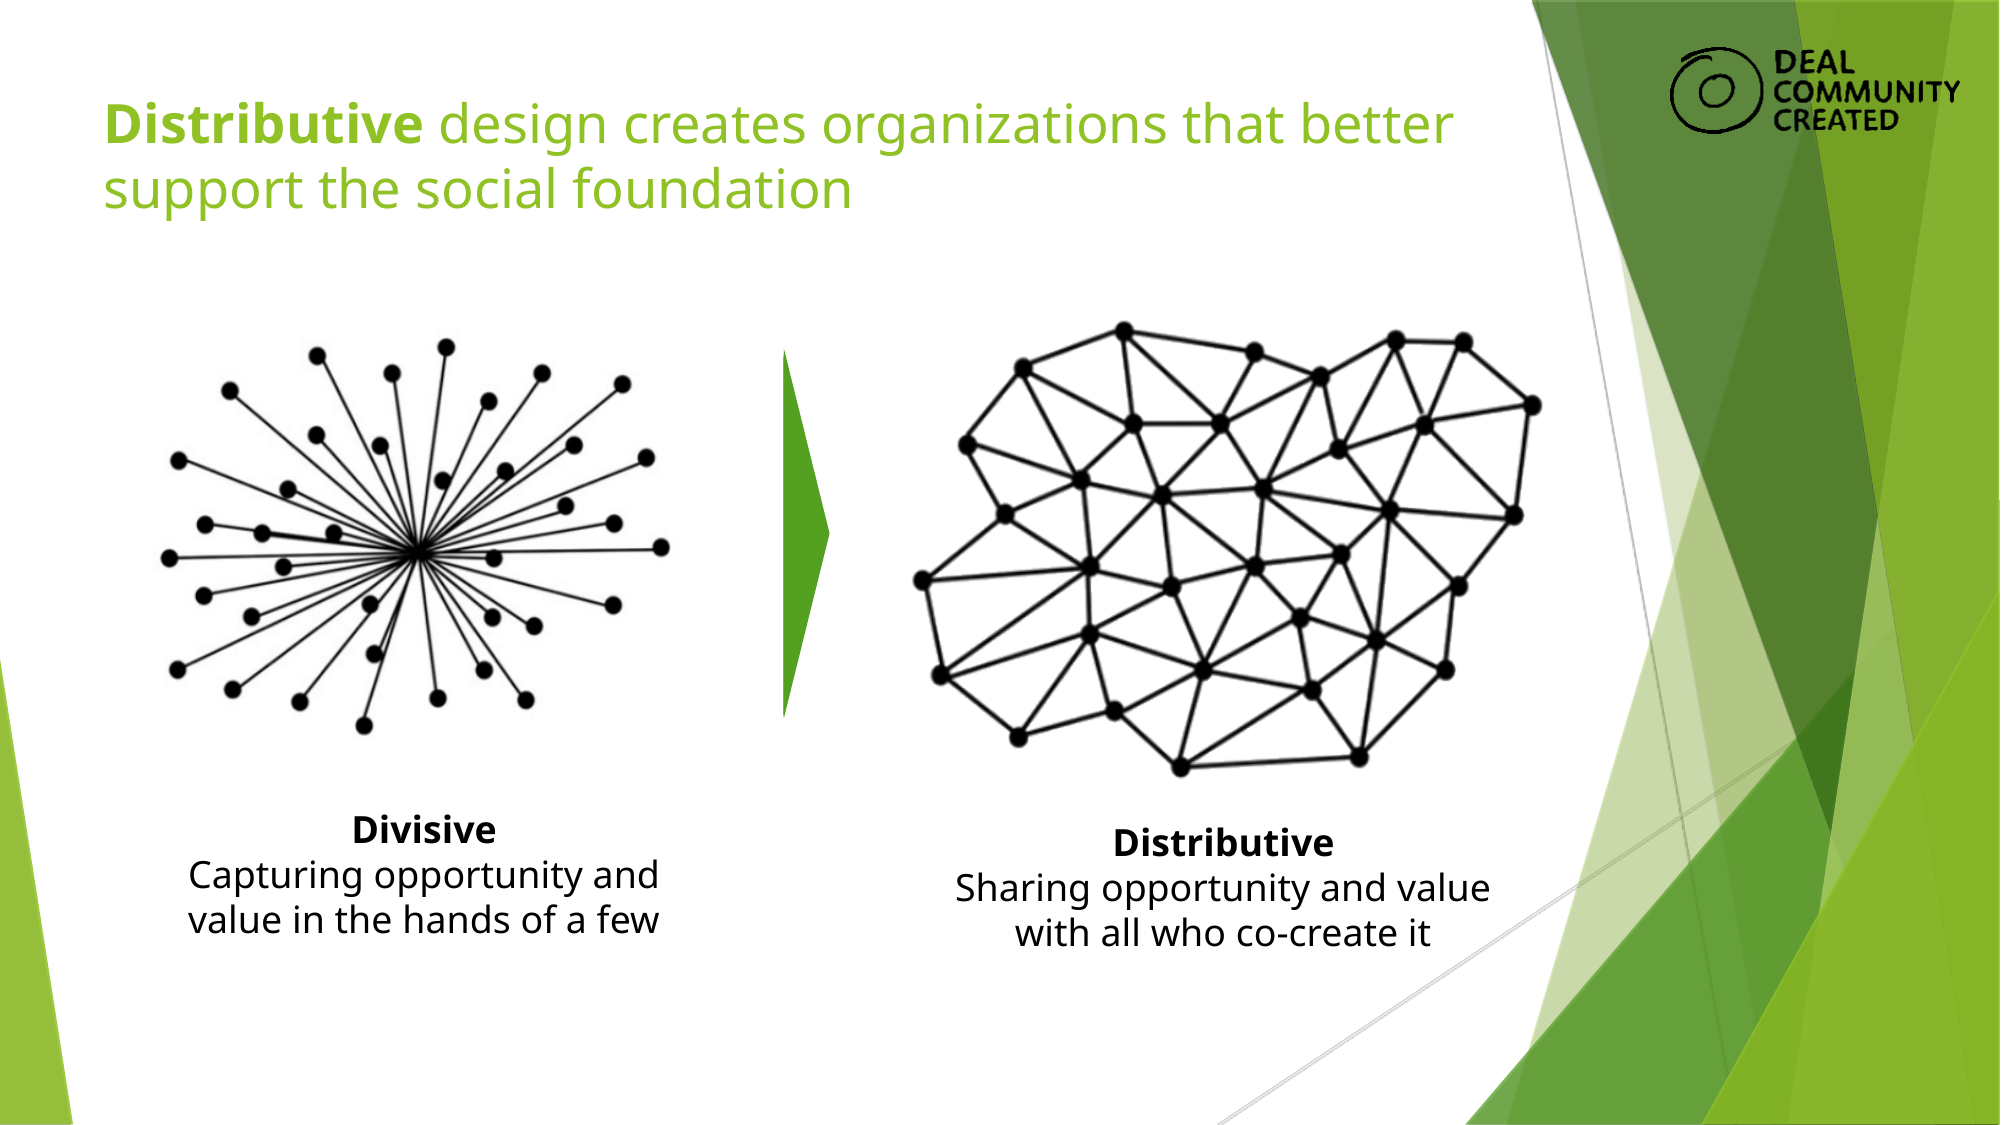

Distributive design creates organizations that better support the social foundation
Divisive
Capturing opportunity and value in the hands of a few
Distributive
Sharing opportunity and value with all who co-create it